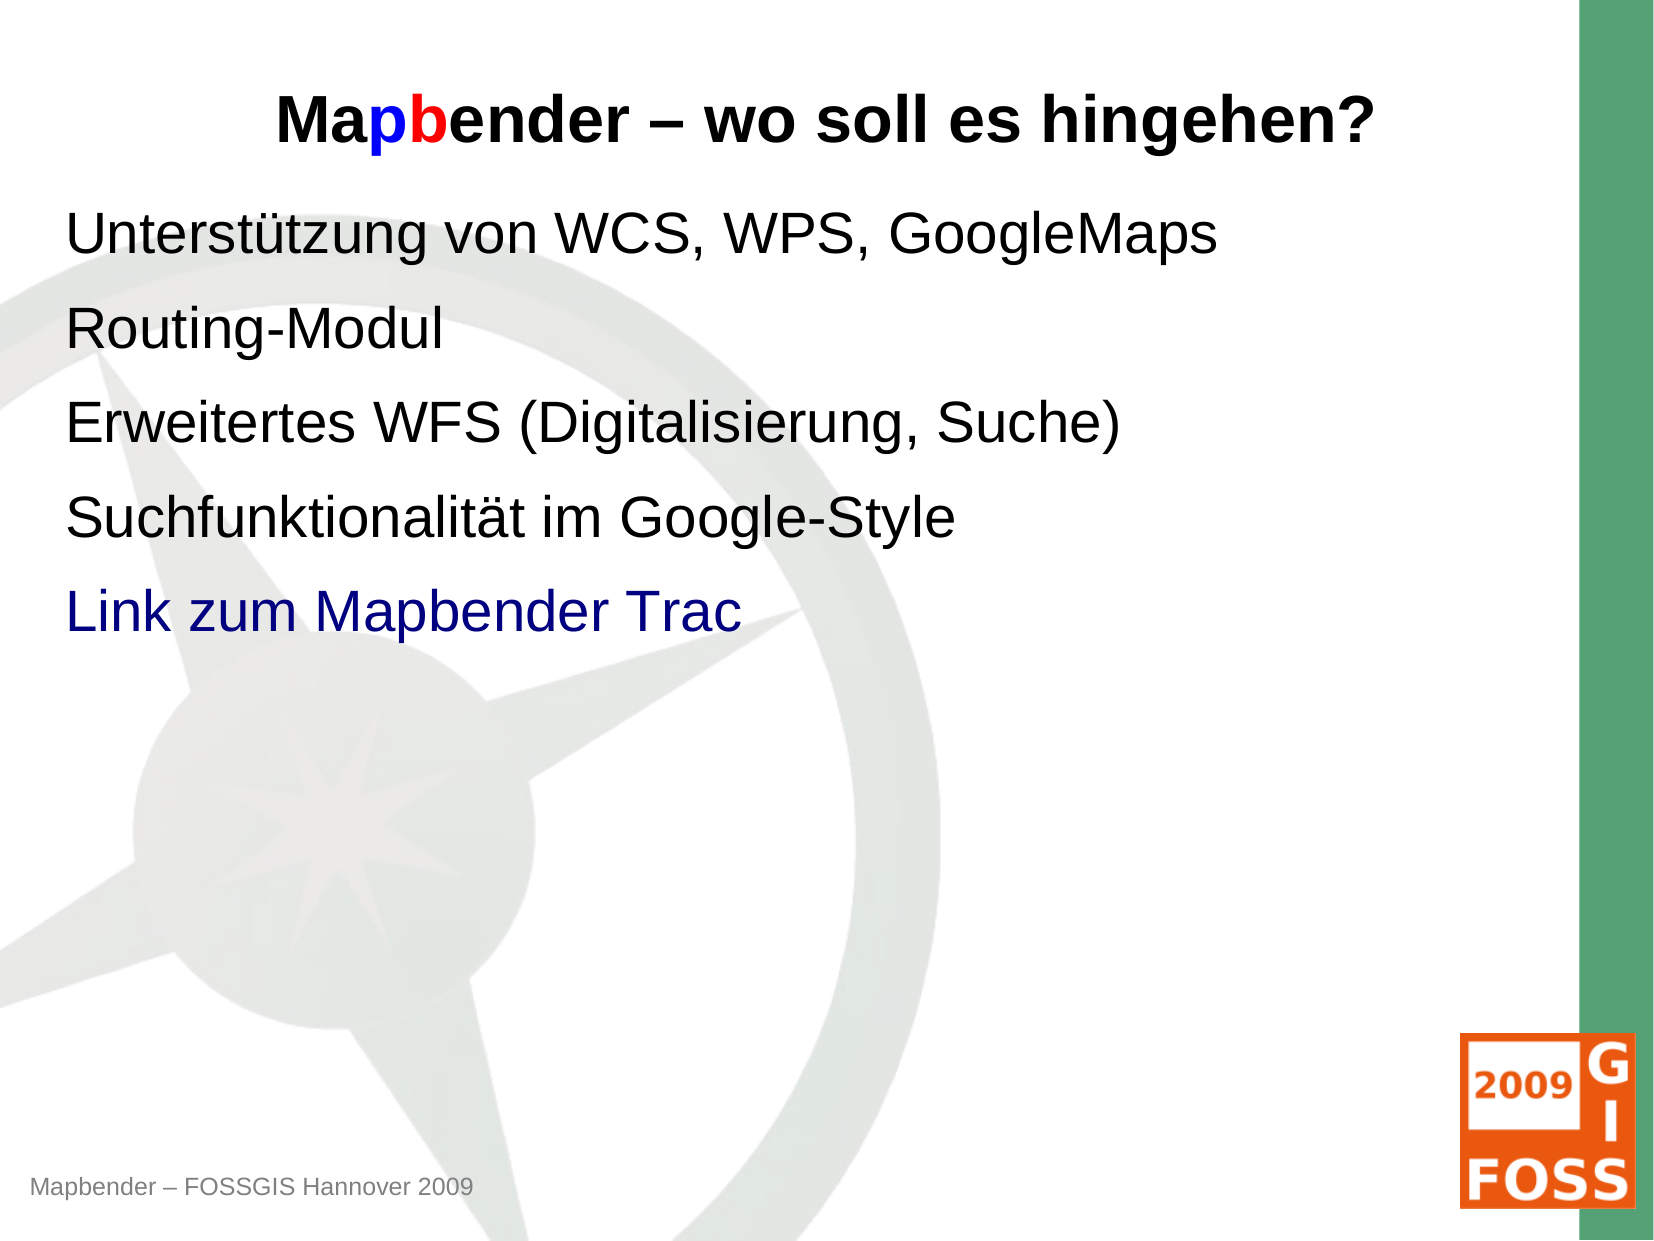

Mapbender – wo soll es hingehen?
# Unterstützung von WCS, WPS, GoogleMaps
Routing-Modul
Erweitertes WFS (Digitalisierung, Suche)
Suchfunktionalität im Google-Style
Link zum Mapbender Trac